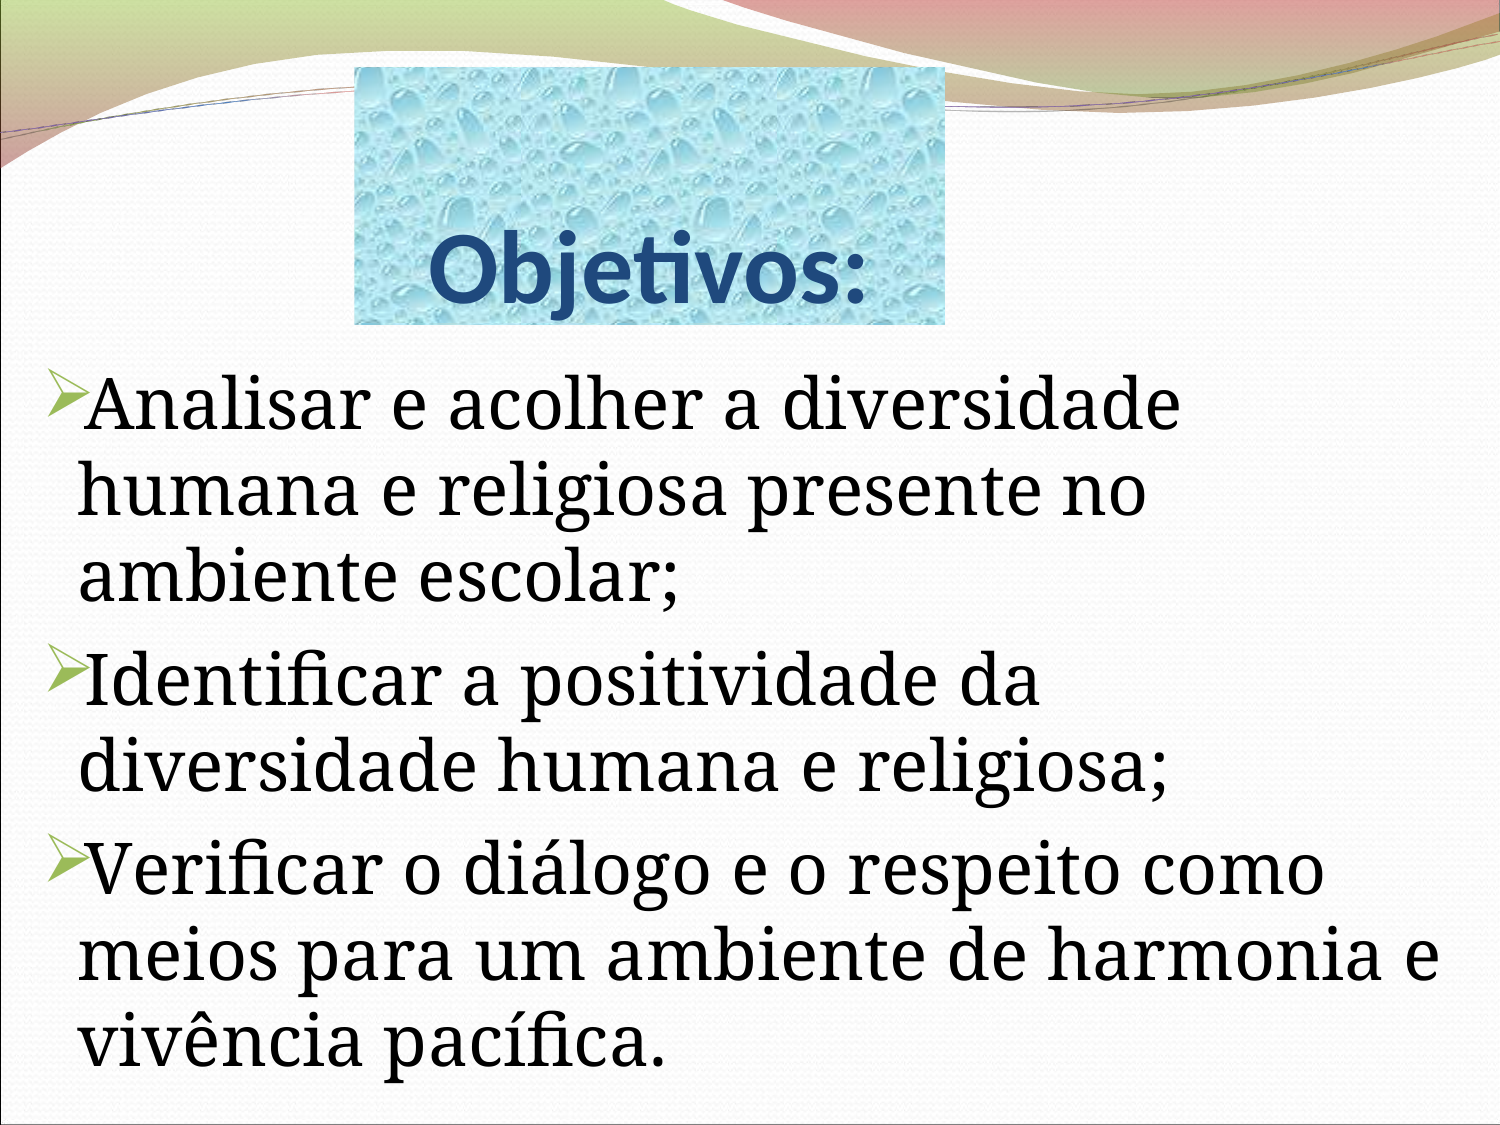

# Objetivos:
Analisar e acolher a diversidade humana e religiosa presente no ambiente escolar;
Identificar a positividade da diversidade humana e religiosa;
Verificar o diálogo e o respeito como meios para um ambiente de harmonia e vivência pacífica.